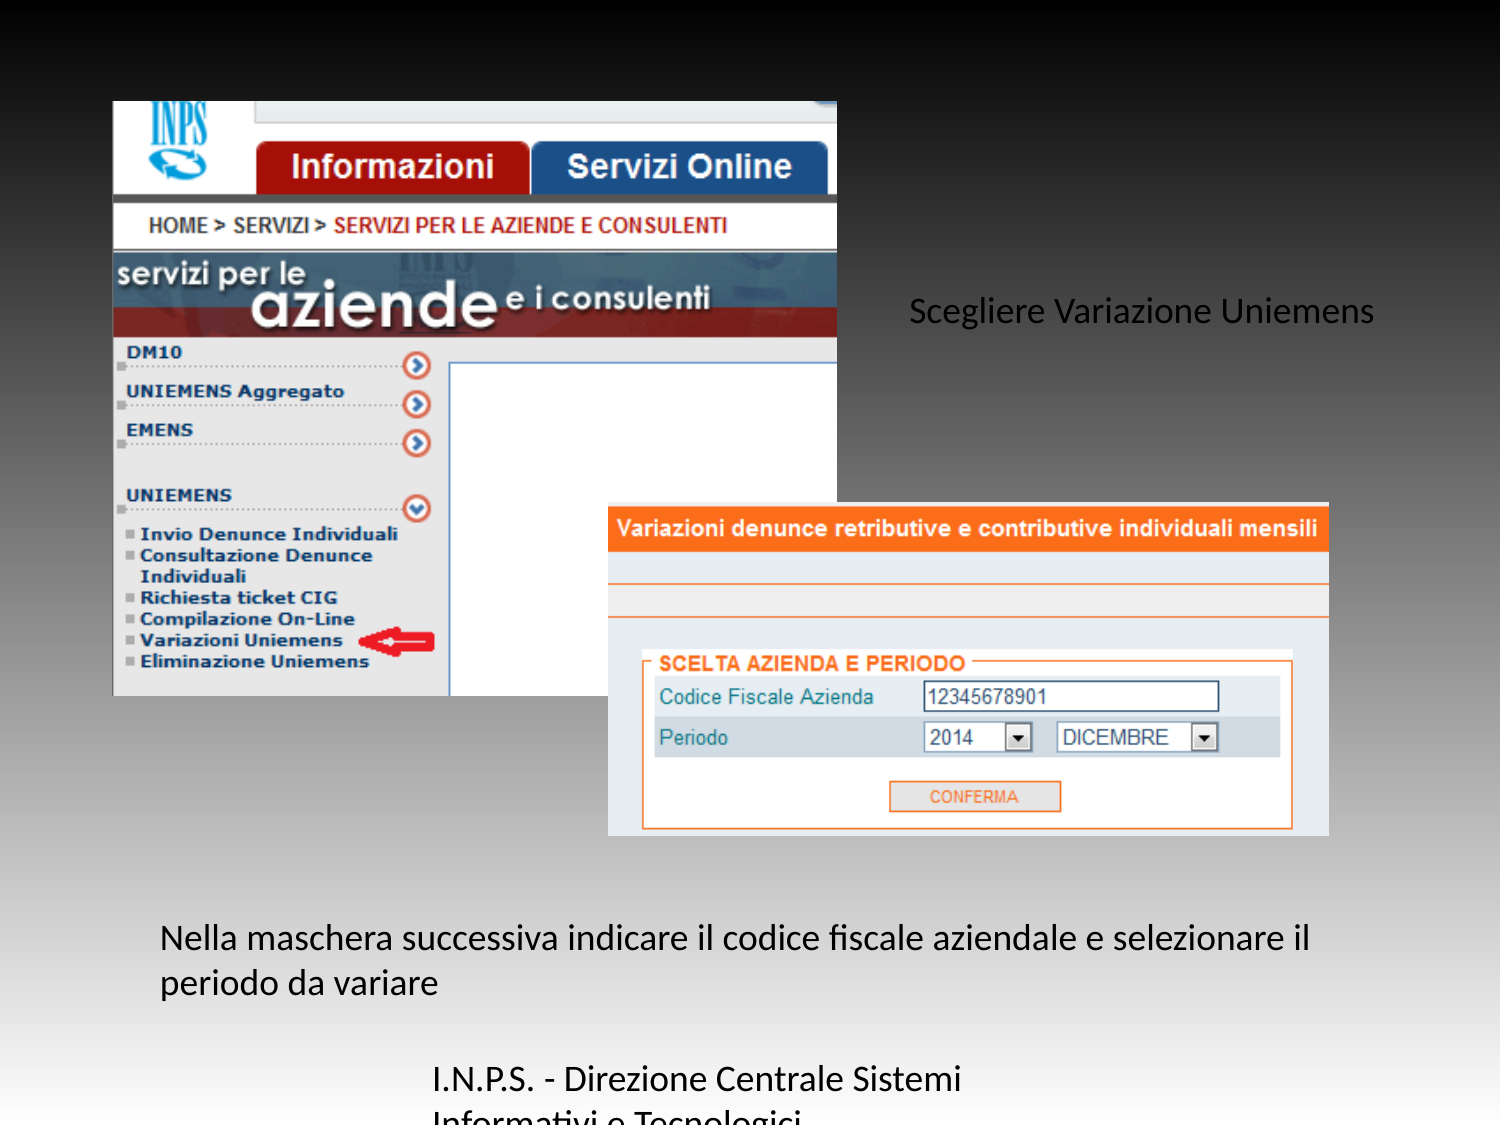

Scegliere Variazione Uniemens
Nella maschera successiva indicare il codice fiscale aziendale e selezionare il periodo da variare
I.N.P.S. - Direzione Centrale Sistemi Informativi e Tecnologici